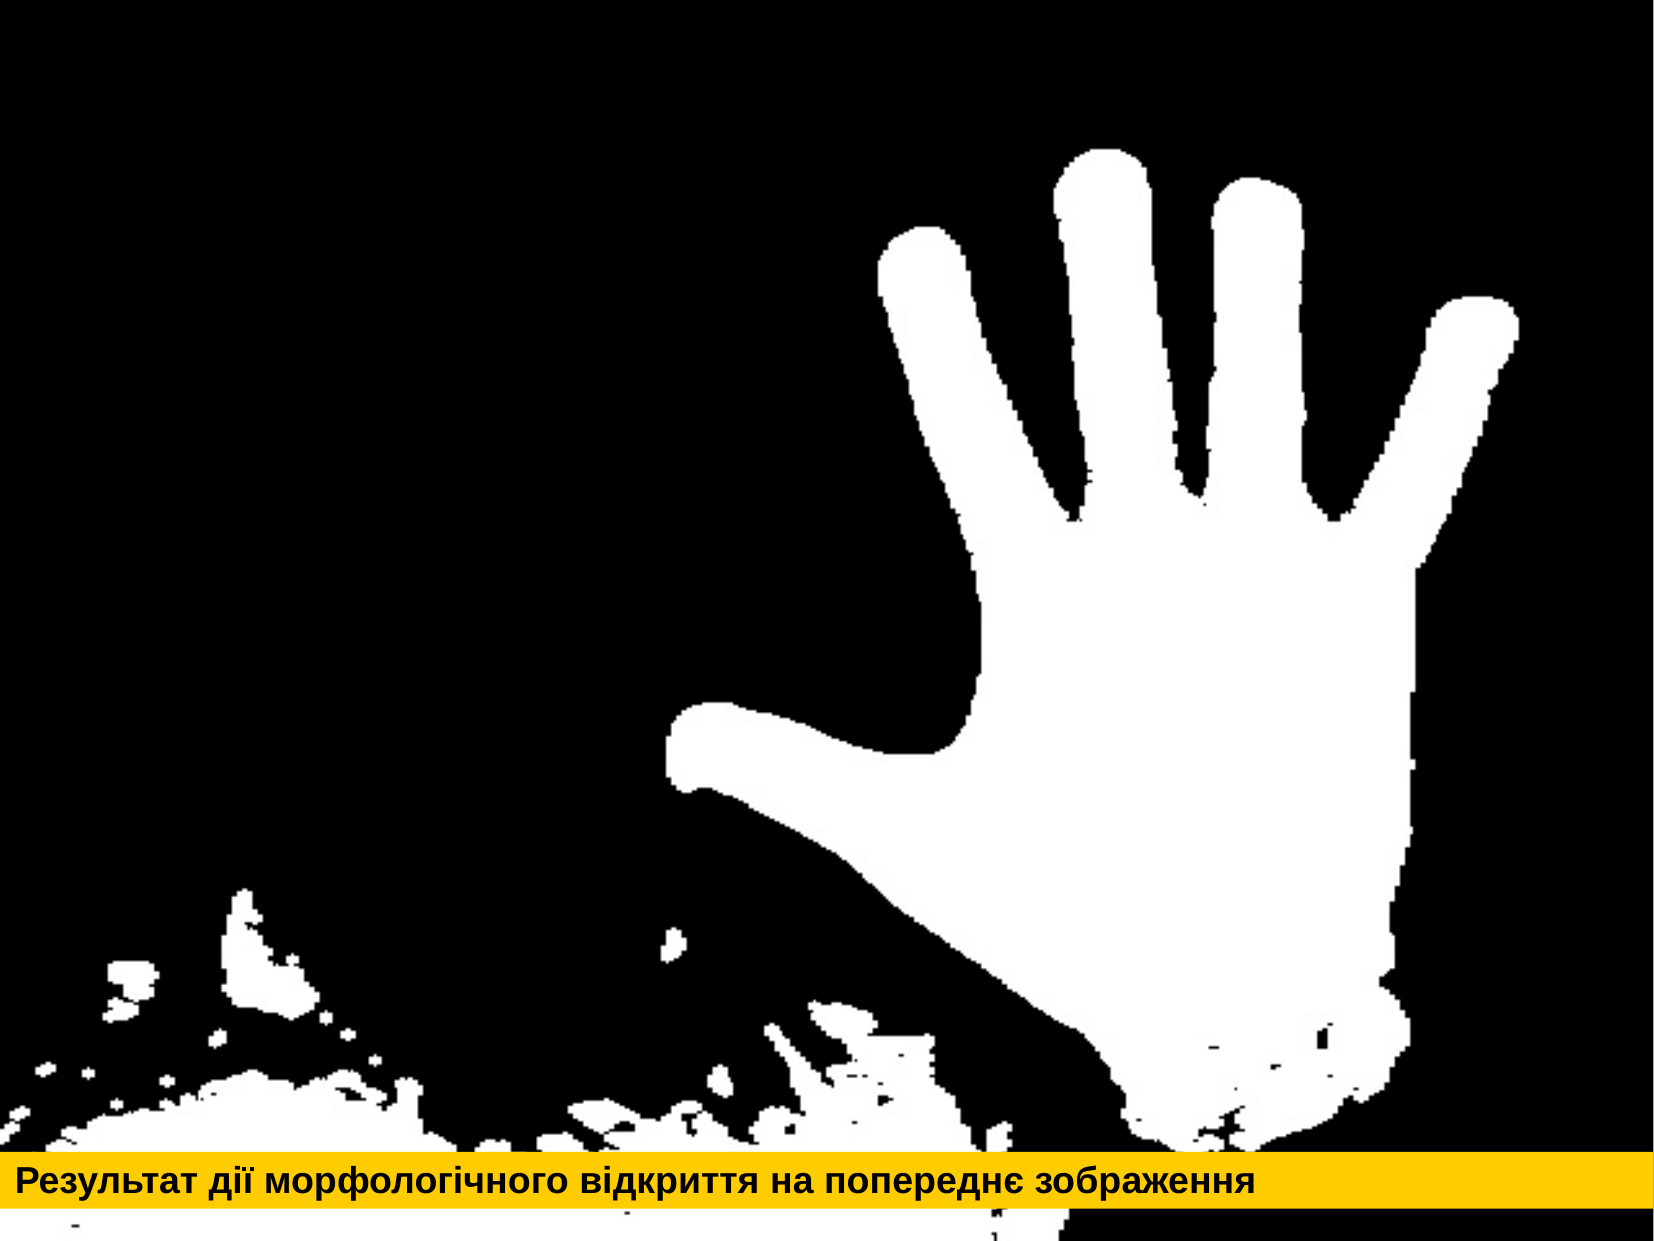

Результат дії морфологічного відкриття на попереднє зображення